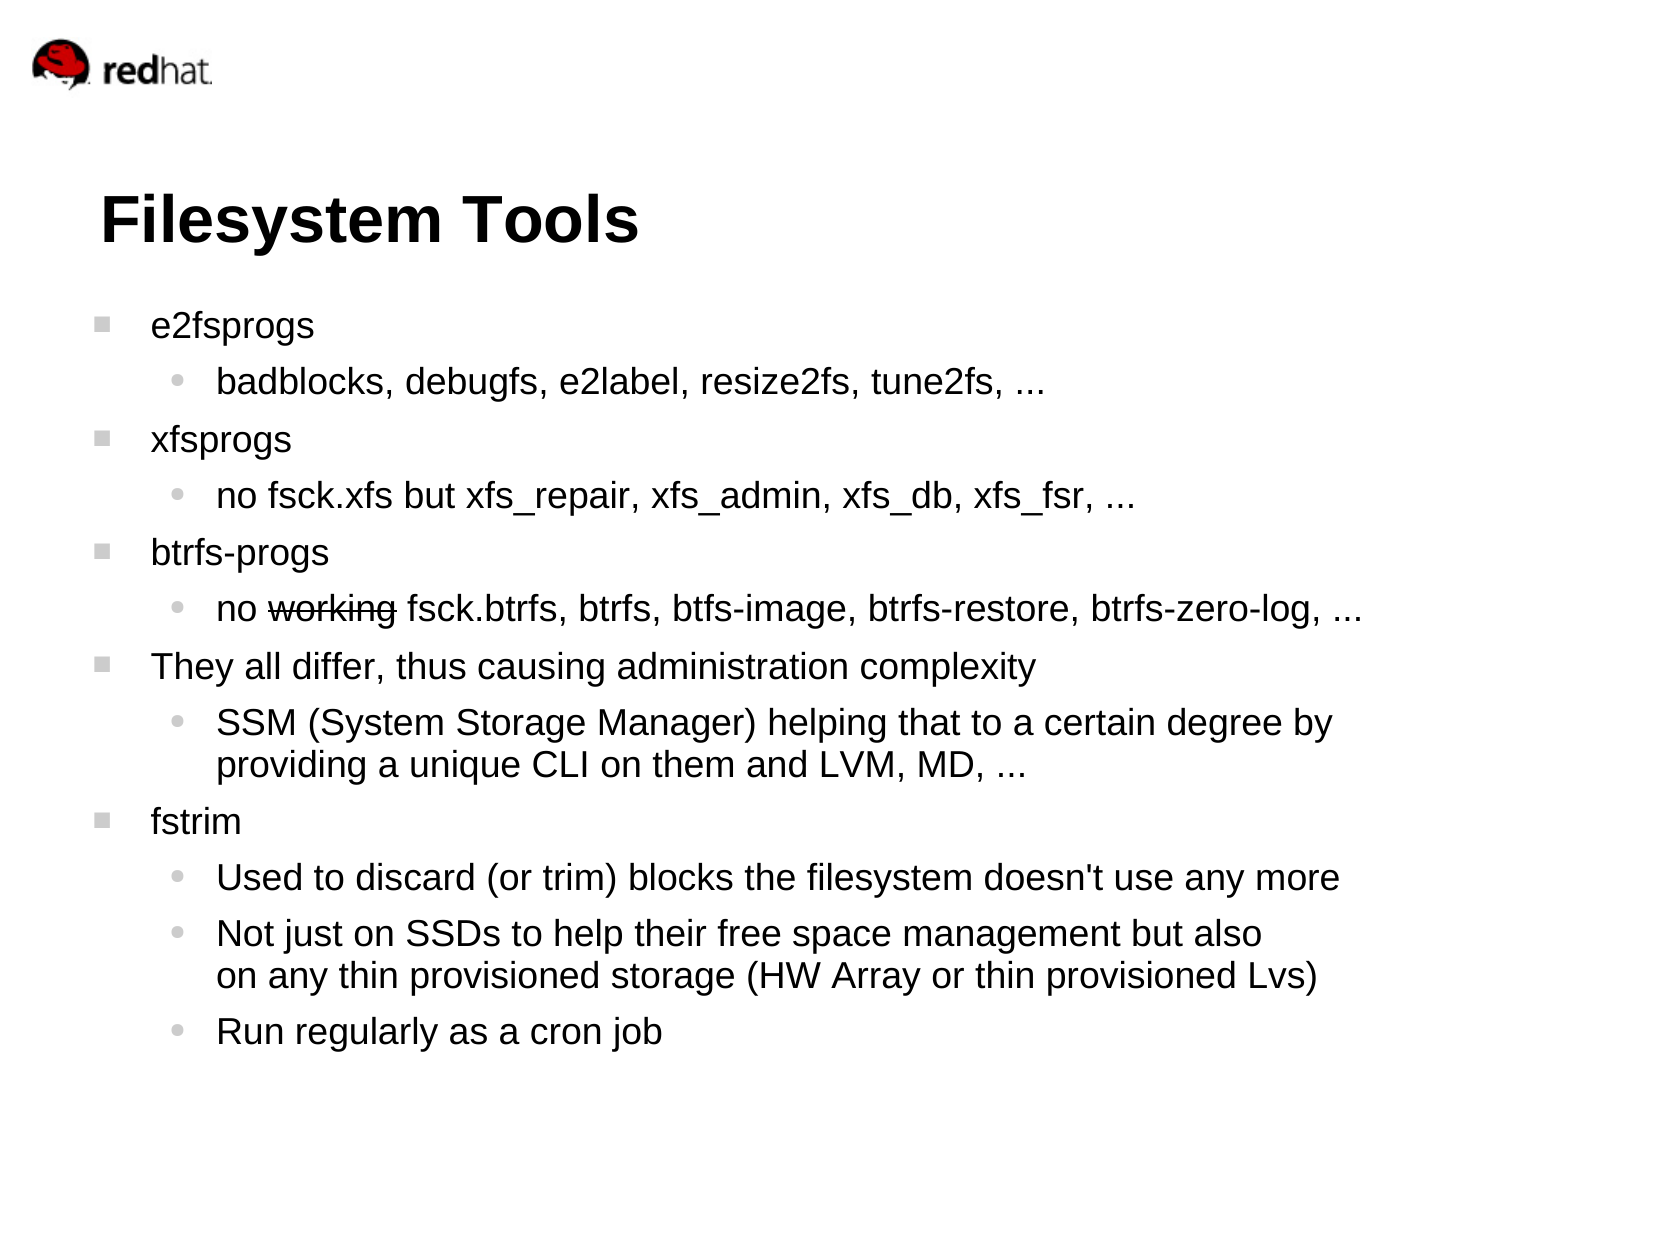

# Filesystem Tools
e2fsprogs
badblocks, debugfs, e2label, resize2fs, tune2fs, ...
xfsprogs
no fsck.xfs but xfs_repair, xfs_admin, xfs_db, xfs_fsr, ...
btrfs-progs
no working fsck.btrfs, btrfs, btfs-image, btrfs-restore, btrfs-zero-log, ...
They all differ, thus causing administration complexity
SSM (System Storage Manager) helping that to a certain degree by
providing a unique CLI on them and LVM, MD, ...
fstrim
Used to discard (or trim) blocks the filesystem doesn't use any more
Not just on SSDs to help their free space management but also
on any thin provisioned storage (HW Array or thin provisioned Lvs)
Run regularly as a cron job